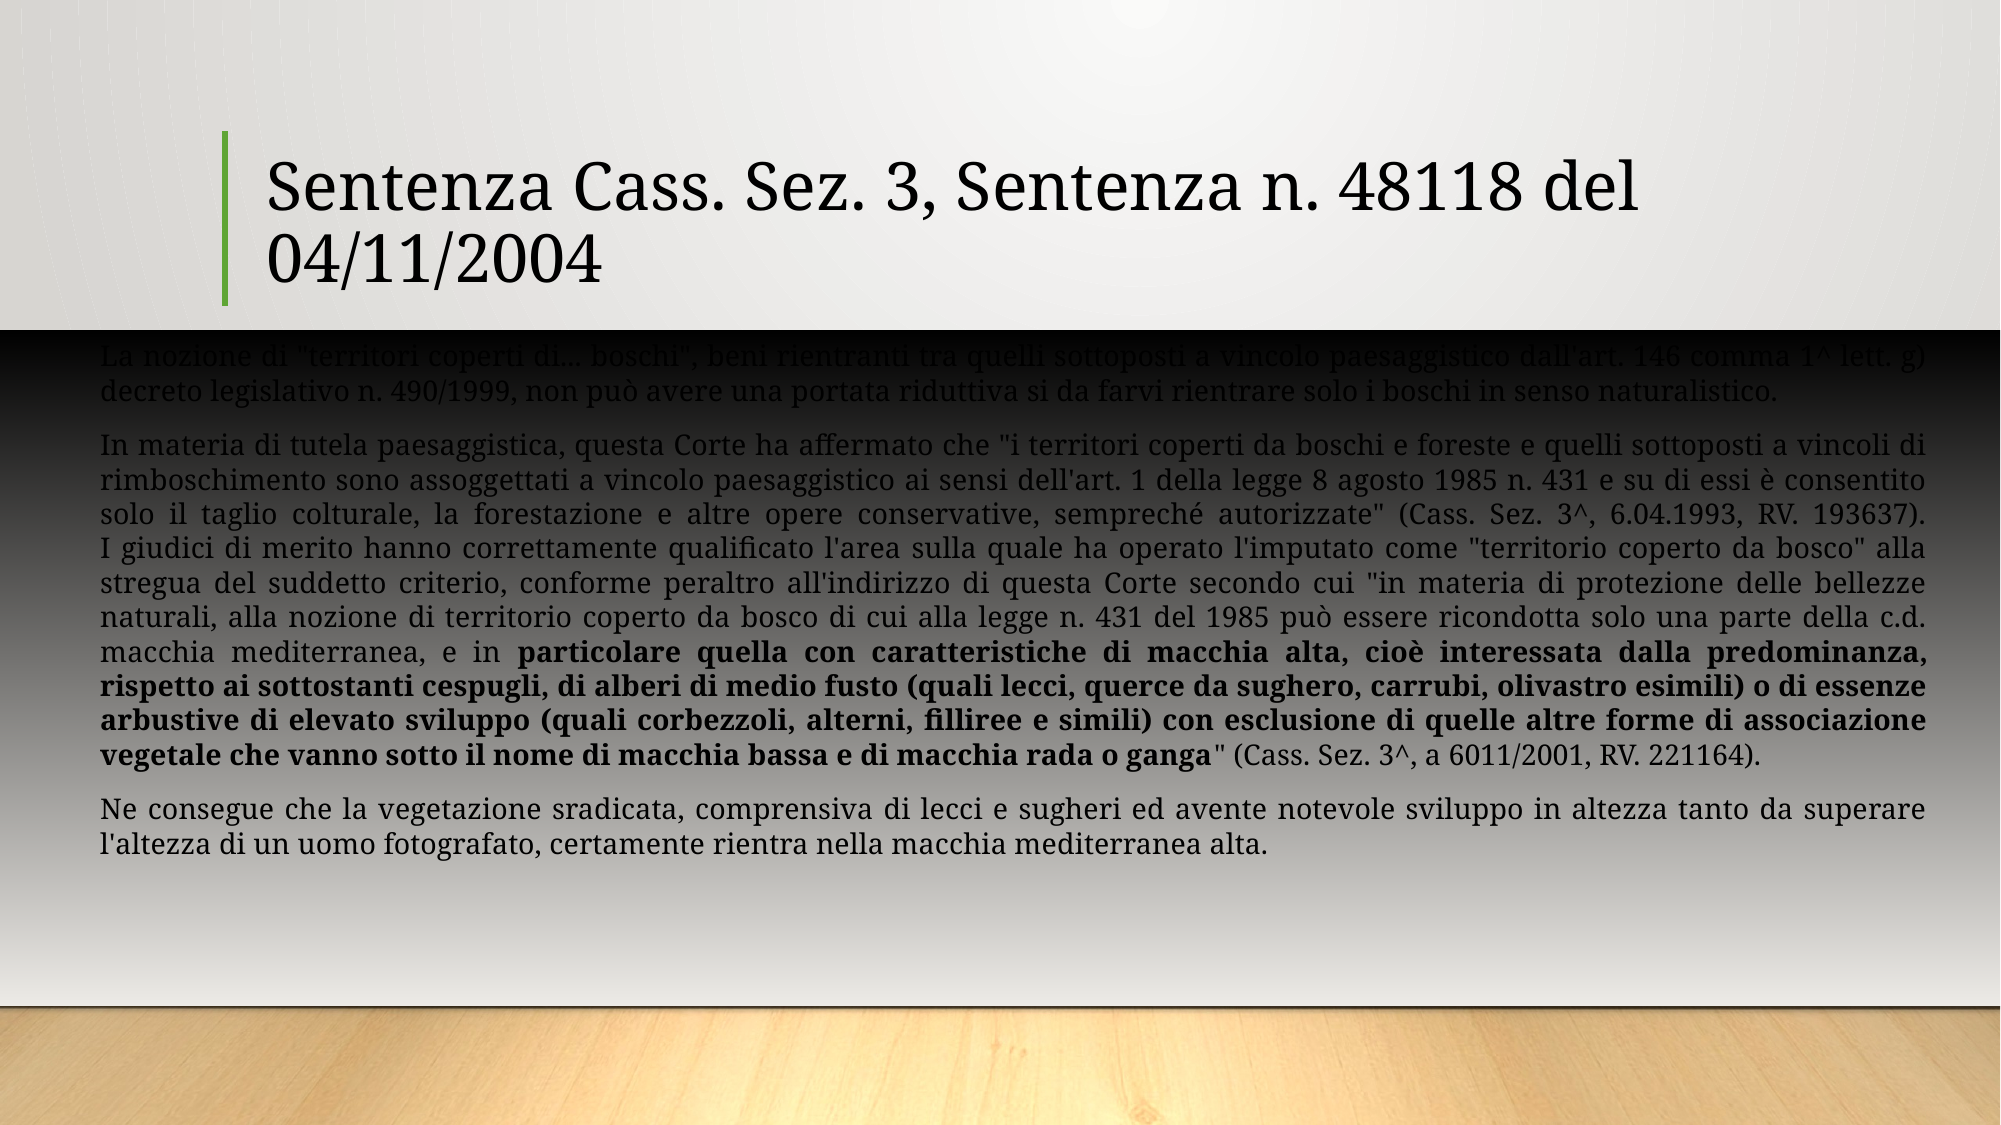

# Sentenza Cass. Sez. 3, Sentenza n. 48118 del 04/11/2004
La nozione di "territori coperti di... boschi", beni rientranti tra quelli sottoposti a vincolo paesaggistico dall'art. 146 comma 1^ lett. g) decreto legislativo n. 490/1999, non può avere una portata riduttiva si da farvi rientrare solo i boschi in senso naturalistico.
In materia di tutela paesaggistica, questa Corte ha affermato che "i territori coperti da boschi e foreste e quelli sottoposti a vincoli di rimboschimento sono assoggettati a vincolo paesaggistico ai sensi dell'art. 1 della legge 8 agosto 1985 n. 431 e su di essi è consentito solo il taglio colturale, la forestazione e altre opere conservative, sempreché autorizzate" (Cass. Sez. 3^, 6.04.1993, RV. 193637).
I giudici di merito hanno correttamente qualificato l'area sulla quale ha operato l'imputato come "territorio coperto da bosco" alla stregua del suddetto criterio, conforme peraltro all'indirizzo di questa Corte secondo cui "in materia di protezione delle bellezze naturali, alla nozione di territorio coperto da bosco di cui alla legge n. 431 del 1985 può essere ricondotta solo una parte della c.d. macchia mediterranea, e in particolare quella con caratteristiche di macchia alta, cioè interessata dalla predominanza, rispetto ai sottostanti cespugli, di alberi di medio fusto (quali lecci, querce da sughero, carrubi, olivastro esimili) o di essenze arbustive di elevato sviluppo (quali corbezzoli, alterni, filliree e simili) con esclusione di quelle altre forme di associazione vegetale che vanno sotto il nome di macchia bassa e di macchia rada o ganga" (Cass. Sez. 3^, a 6011/2001, RV. 221164).
Ne consegue che la vegetazione sradicata, comprensiva di lecci e sugheri ed avente notevole sviluppo in altezza tanto da superare l'altezza di un uomo fotografato, certamente rientra nella macchia mediterranea alta.